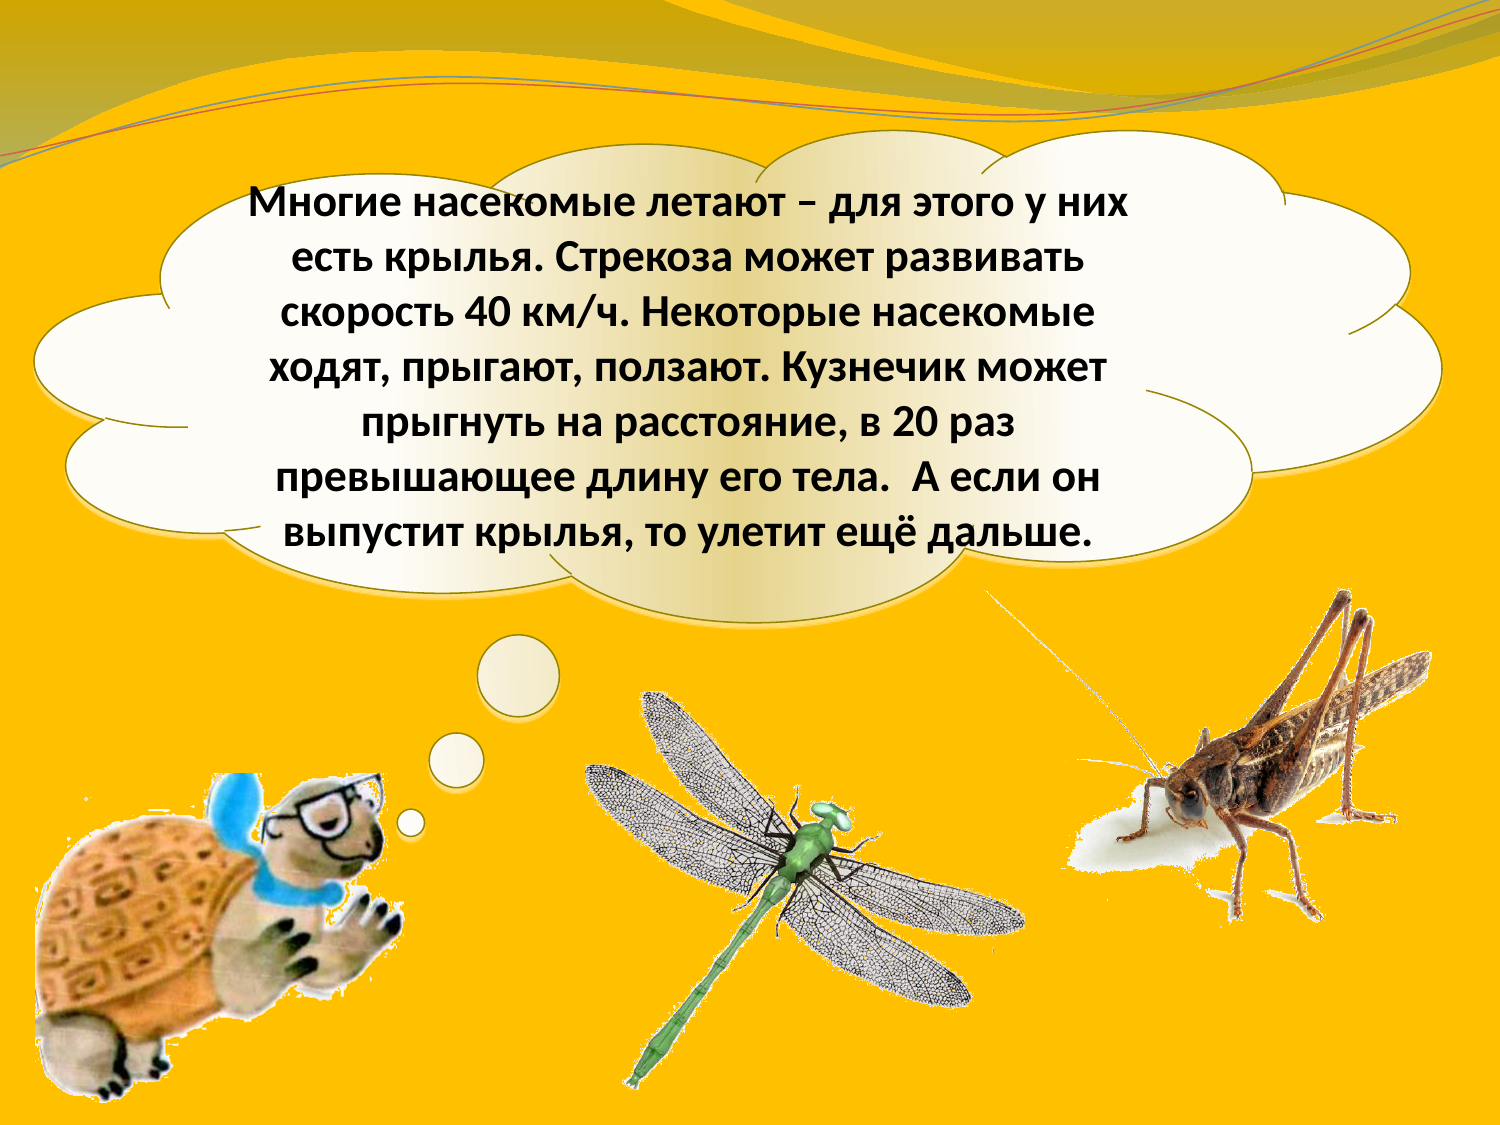

Многие насекомые летают – для этого у них есть крылья. Стрекоза может развивать скорость 40 км/ч. Некоторые насекомые ходят, прыгают, ползают. Кузнечик может прыгнуть на расстояние, в 20 раз превышающее длину его тела. А если он выпустит крылья, то улетит ещё дальше.